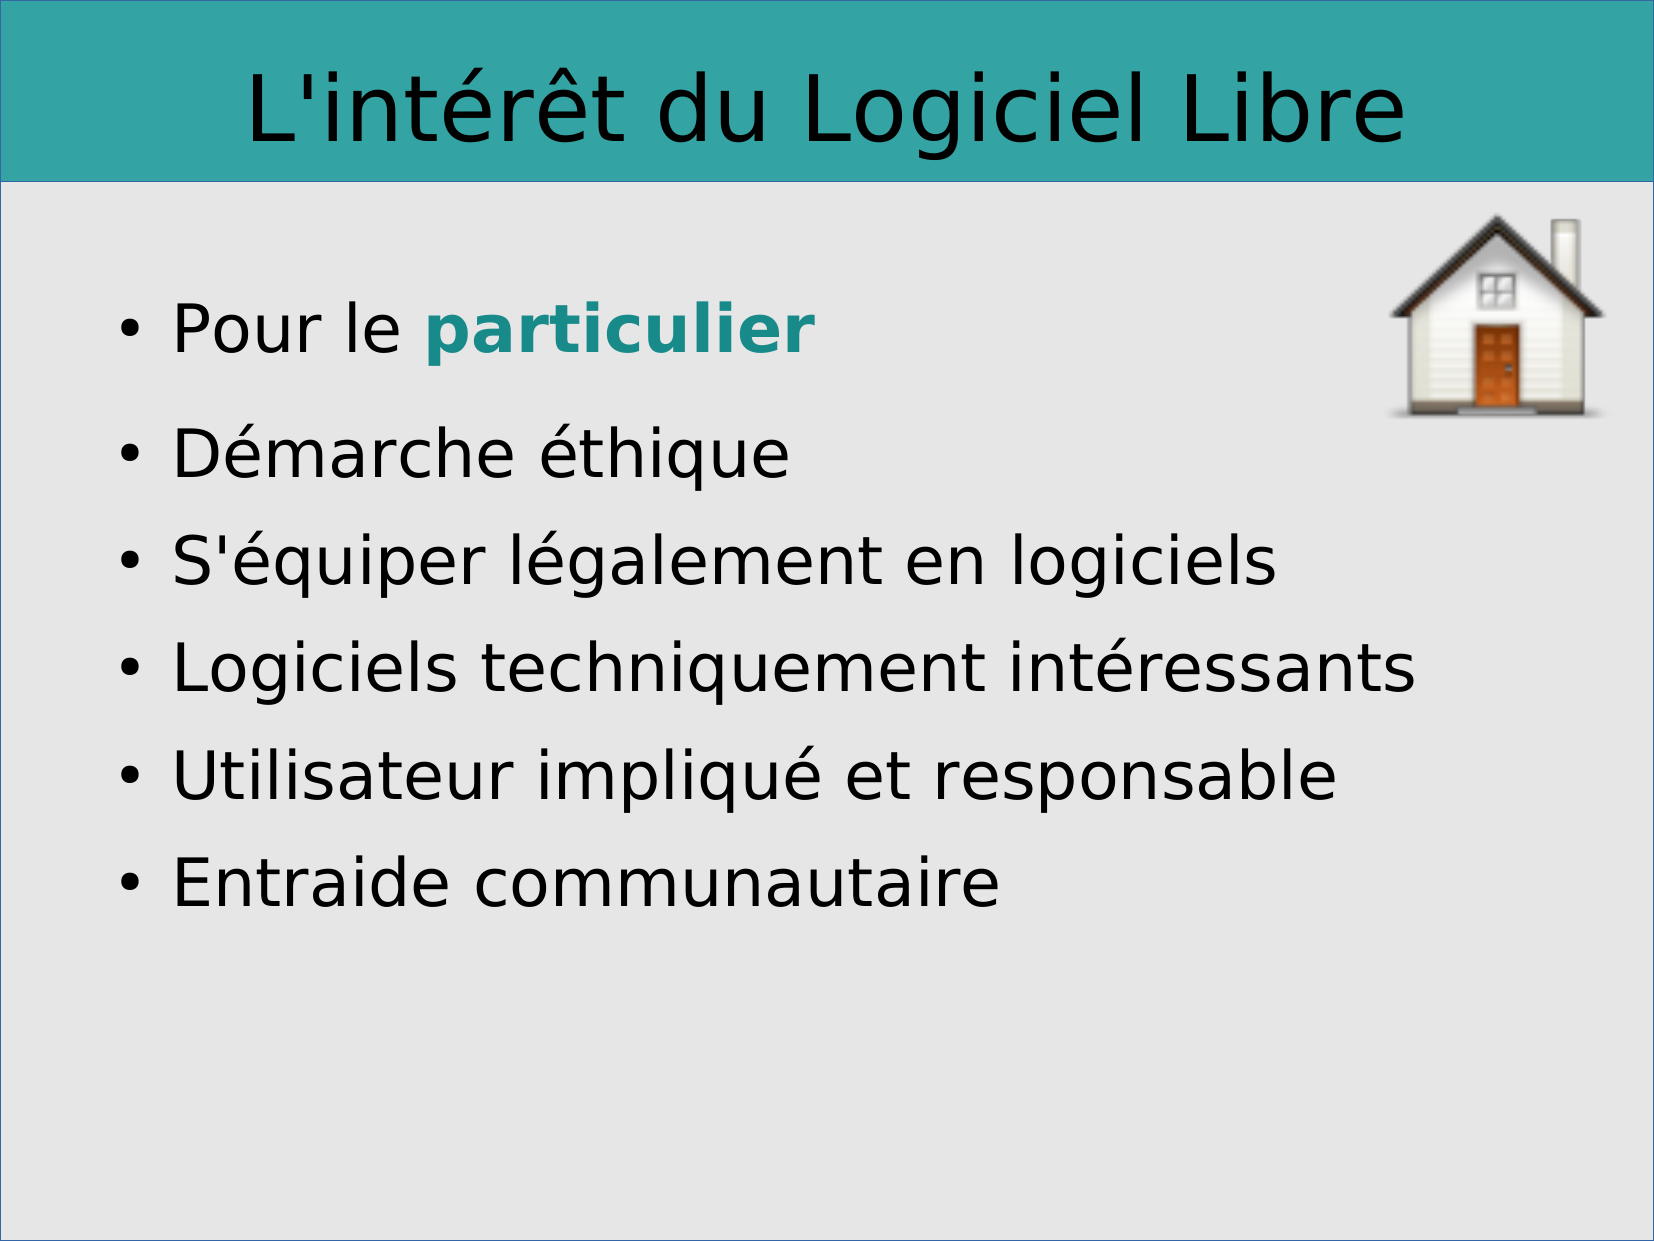

# L'intérêt du Logiciel Libre
Pour le particulier
Démarche éthique
S'équiper légalement en logiciels
Logiciels techniquement intéressants
Utilisateur impliqué et responsable
Entraide communautaire